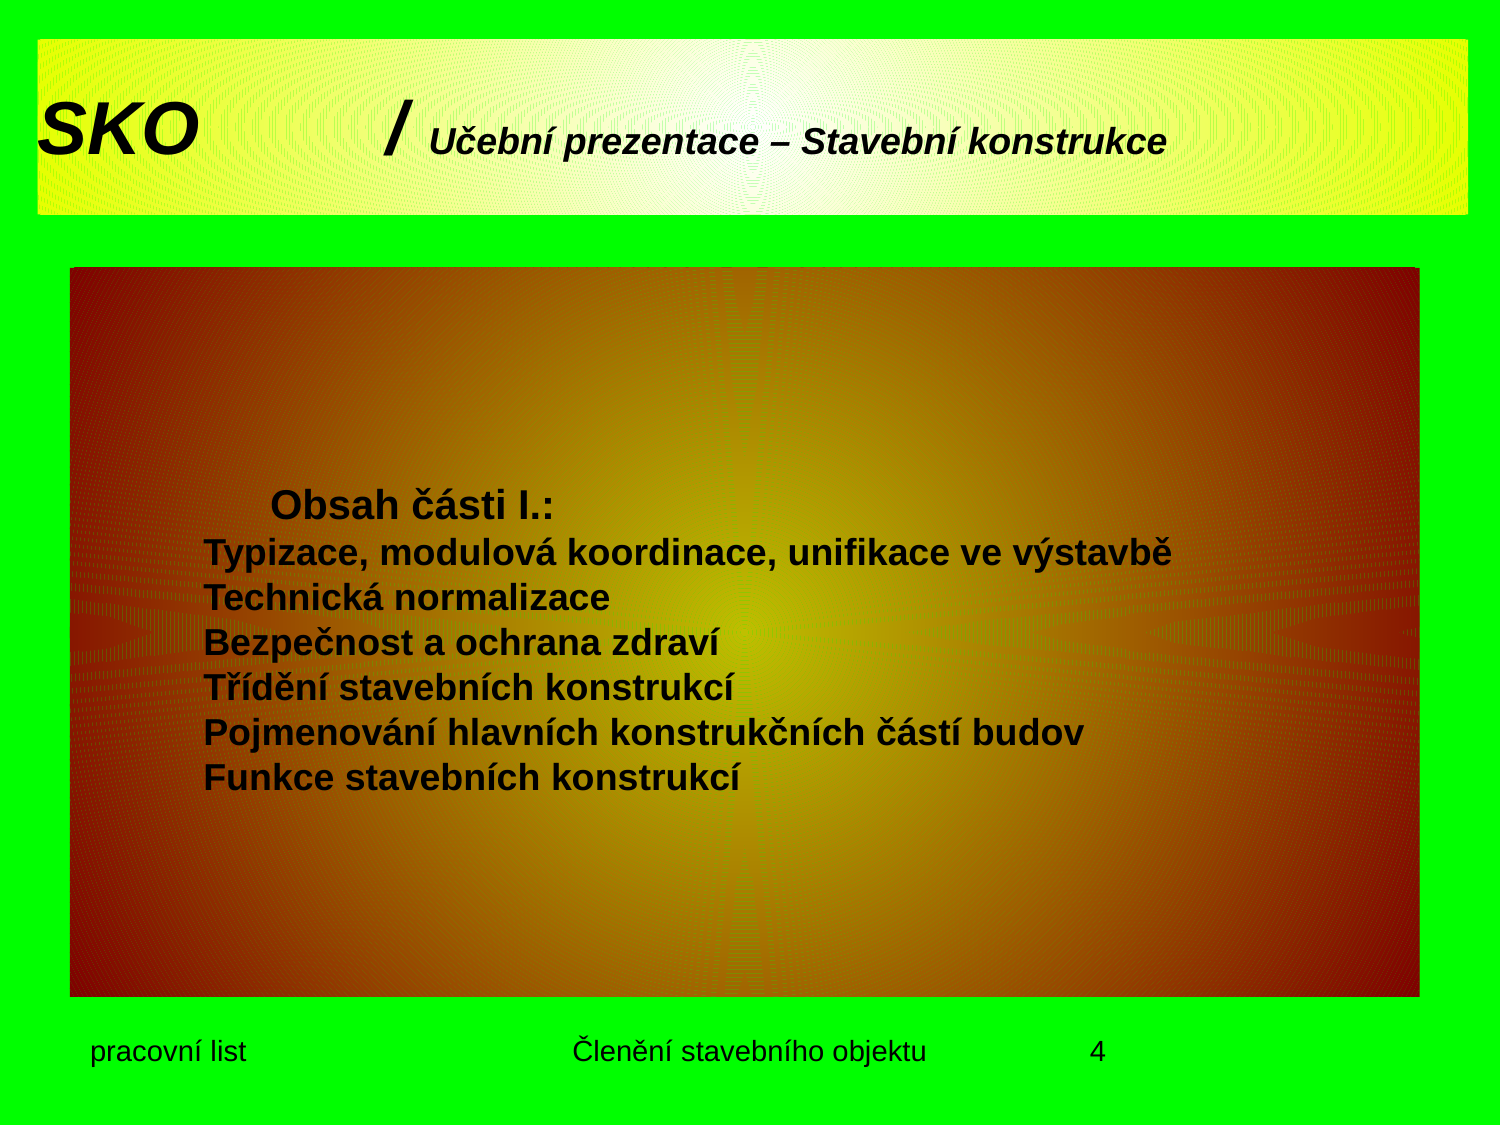

SKO / Učební prezentace – Stavební konstrukce
			Obsah části I.:
		Typizace, modulová koordinace, unifikace ve výstavbě
		Technická normalizace
		Bezpečnost a ochrana zdraví
		Třídění stavebních konstrukcí
		Pojmenování hlavních konstrukčních částí budov
		Funkce stavebních konstrukcí
pracovní list
Členění stavebního objektu